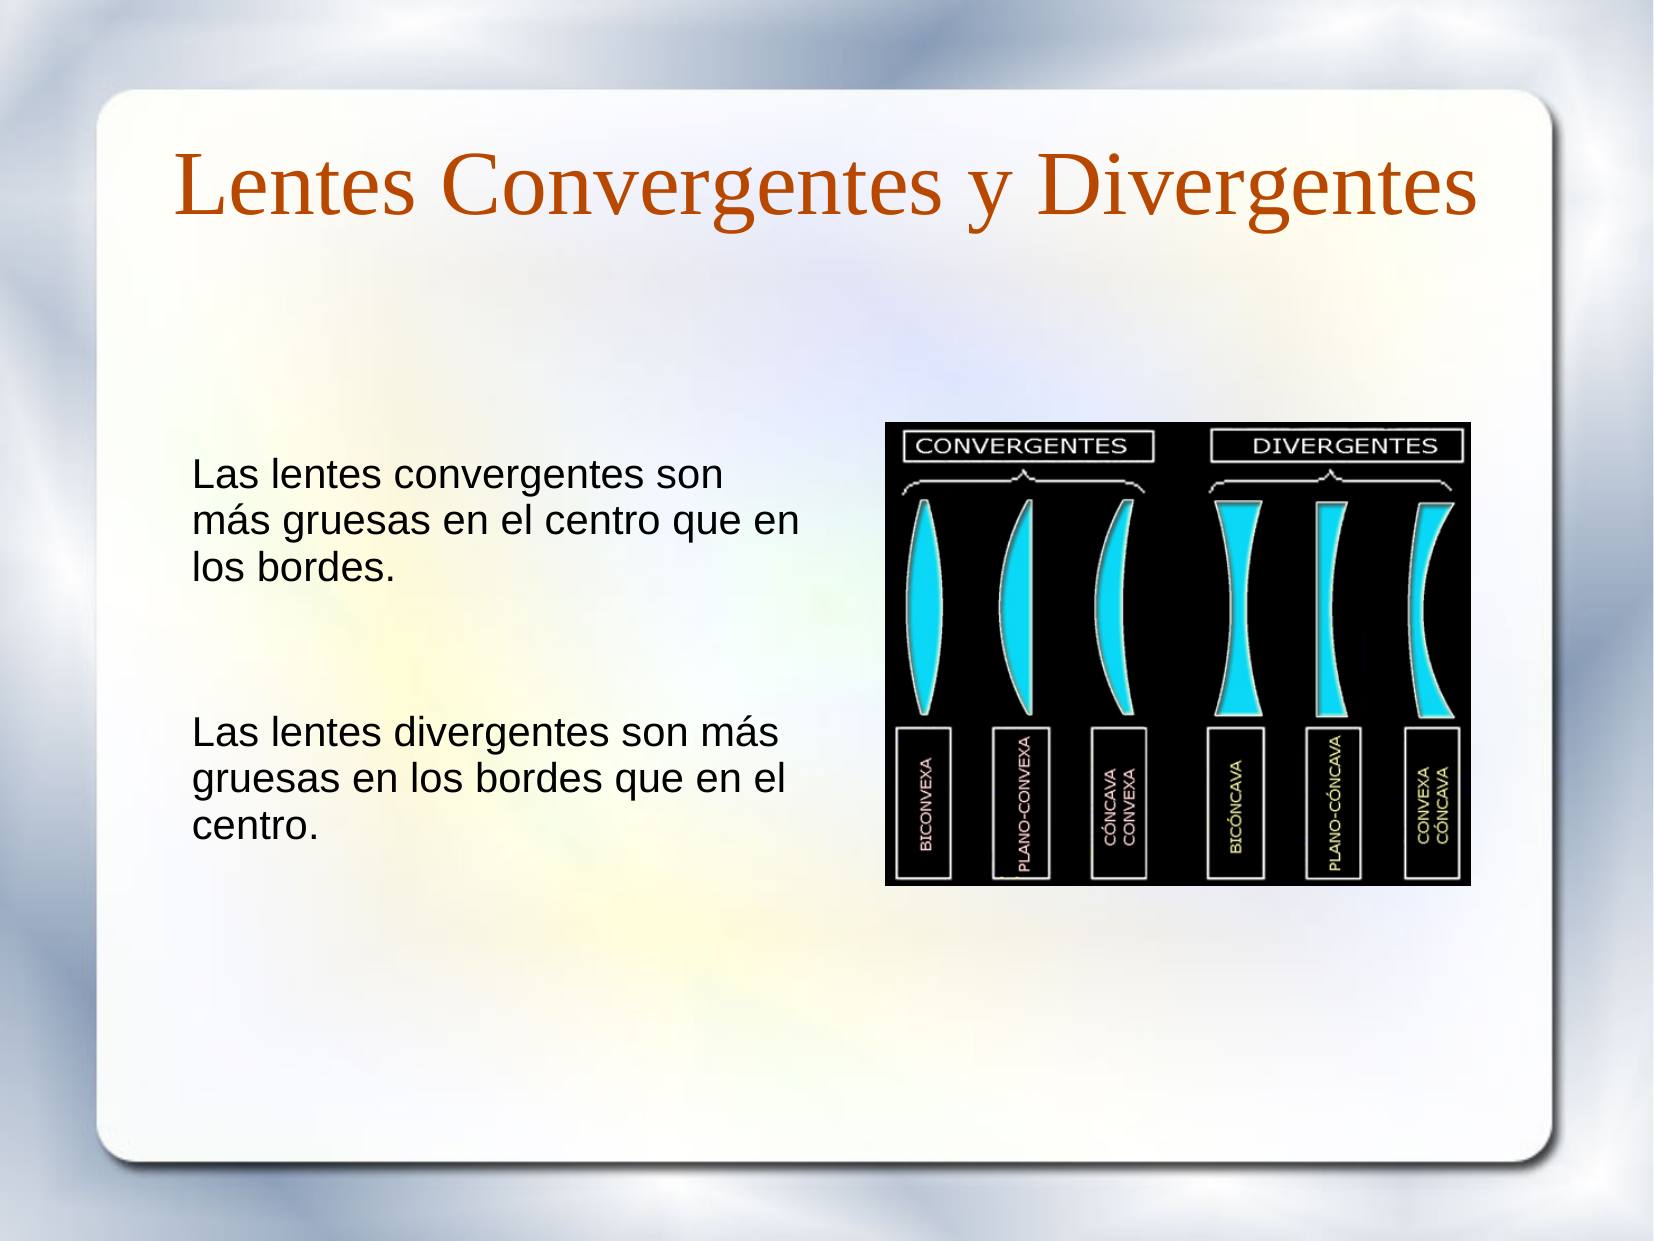

# Lentes Convergentes y Divergentes
Las lentes convergentes son más gruesas en el centro que en los bordes.
Las lentes divergentes son más gruesas en los bordes que en el centro.